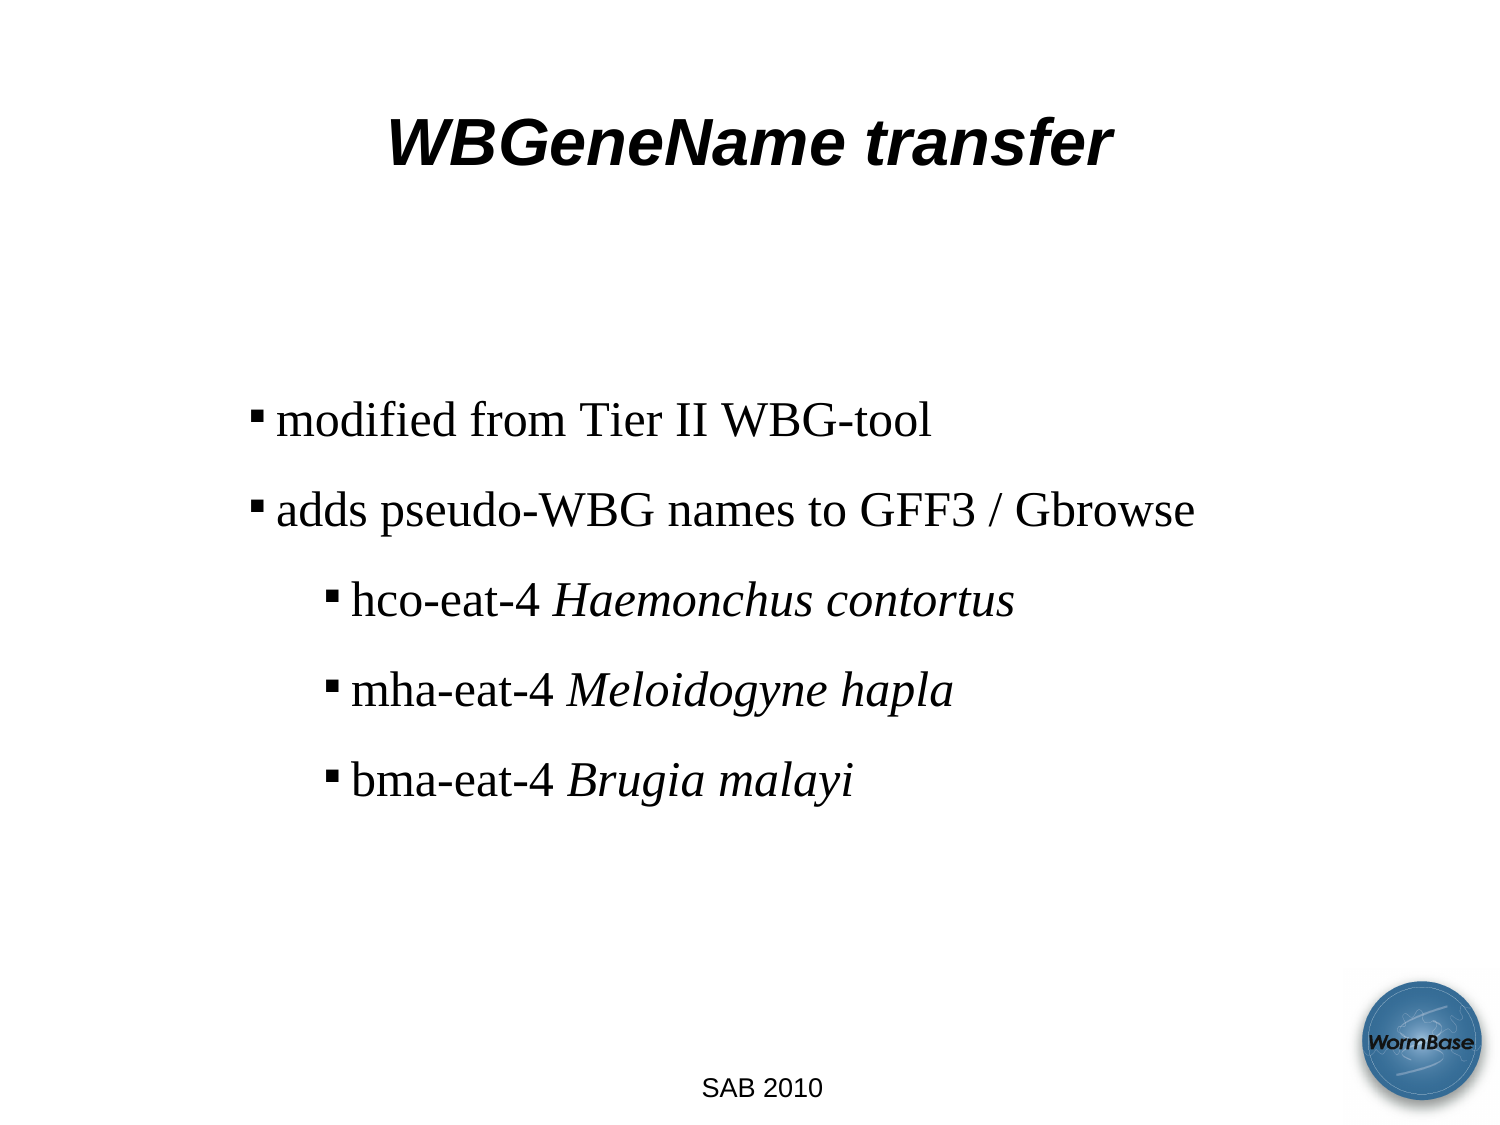

# WBGeneName transfer
 modified from Tier II WBG-tool
 adds pseudo-WBG names to GFF3 / Gbrowse
 hco-eat-4 Haemonchus contortus
 mha-eat-4 Meloidogyne hapla
 bma-eat-4 Brugia malayi